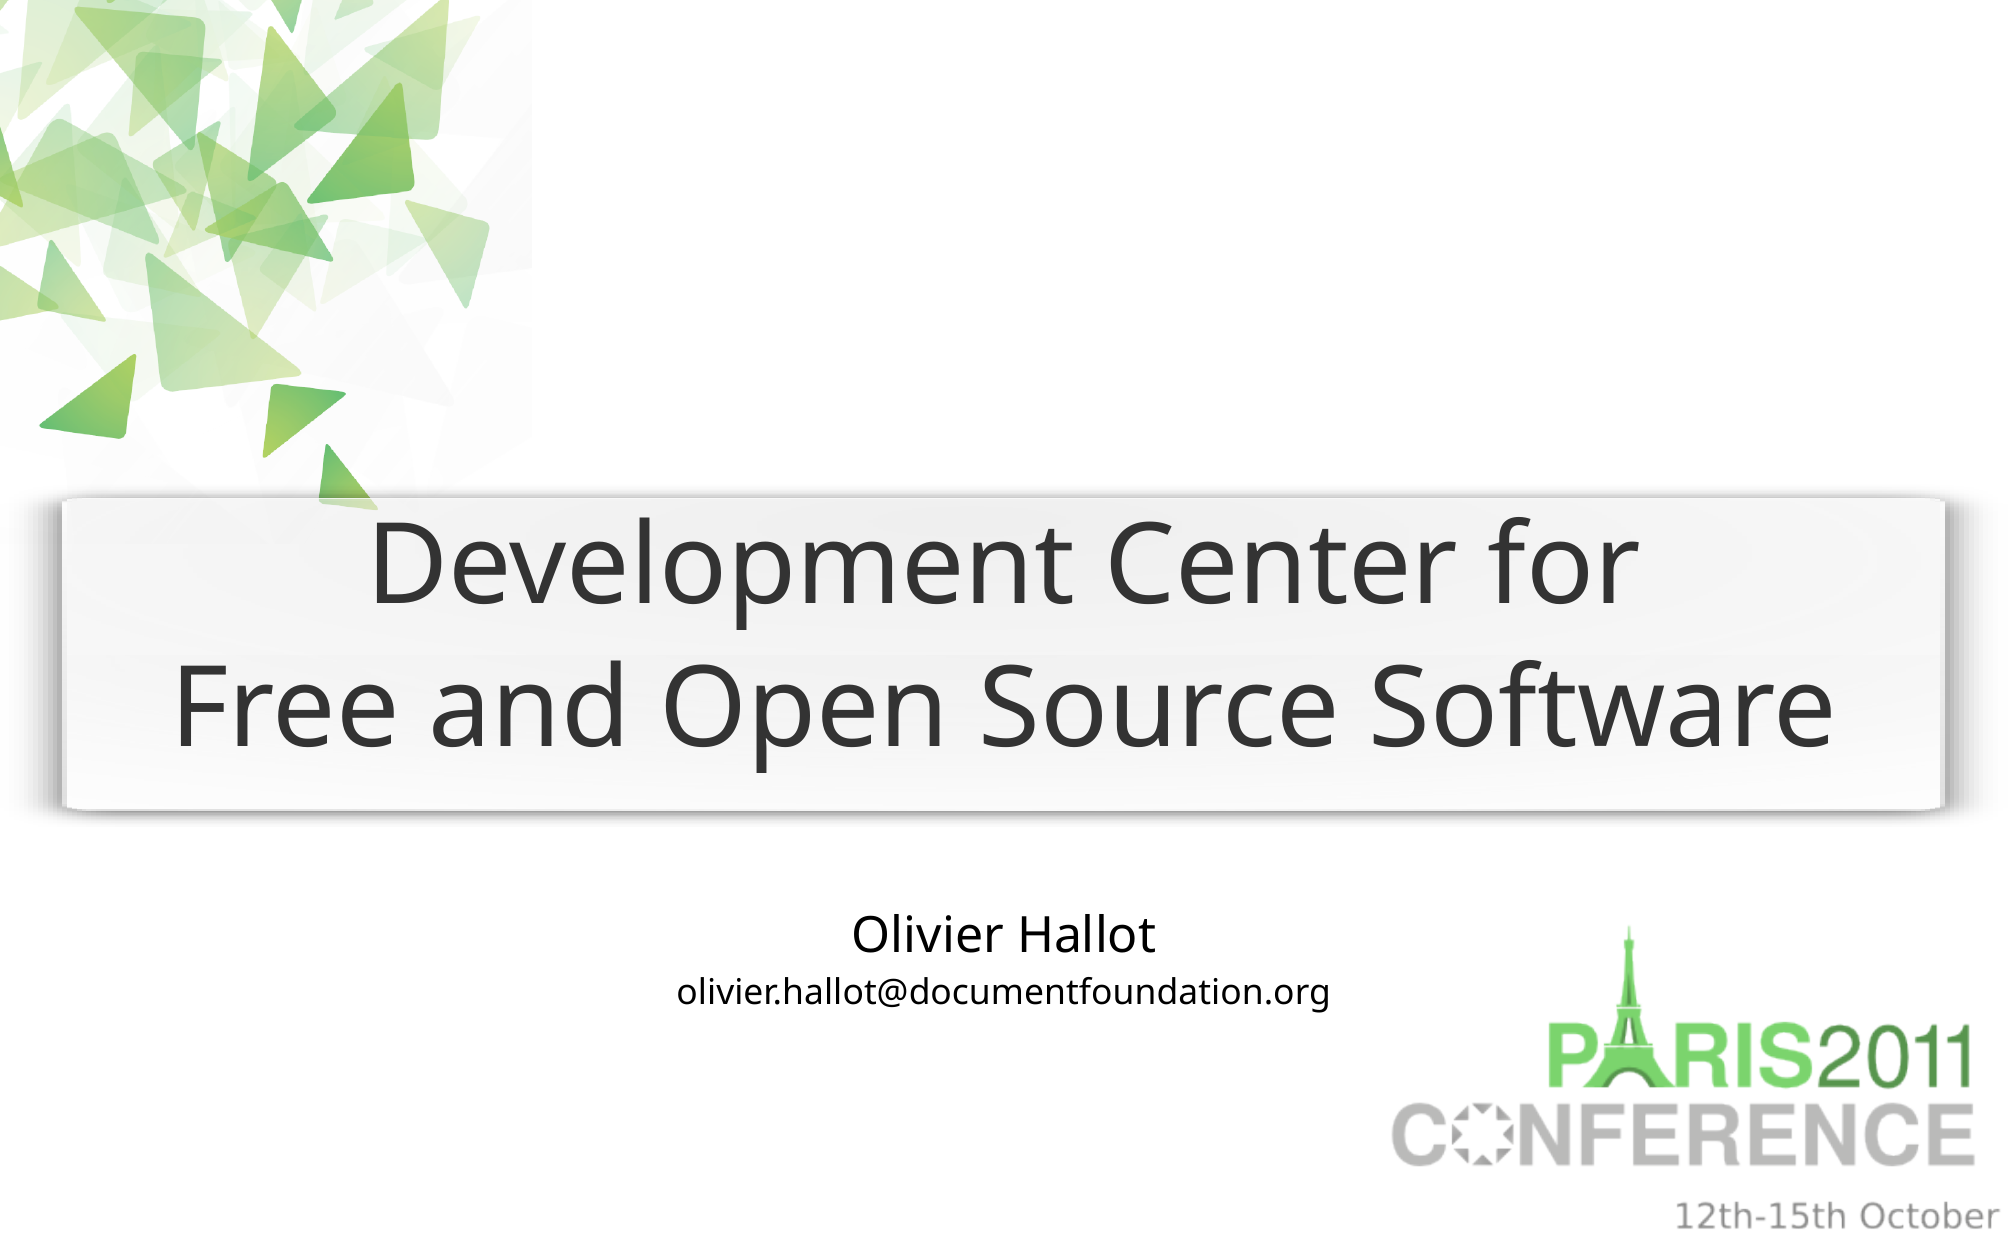

Free and Open Source Software
Development Center for
Olivier Hallot
olivier.hallot@documentfoundation.org